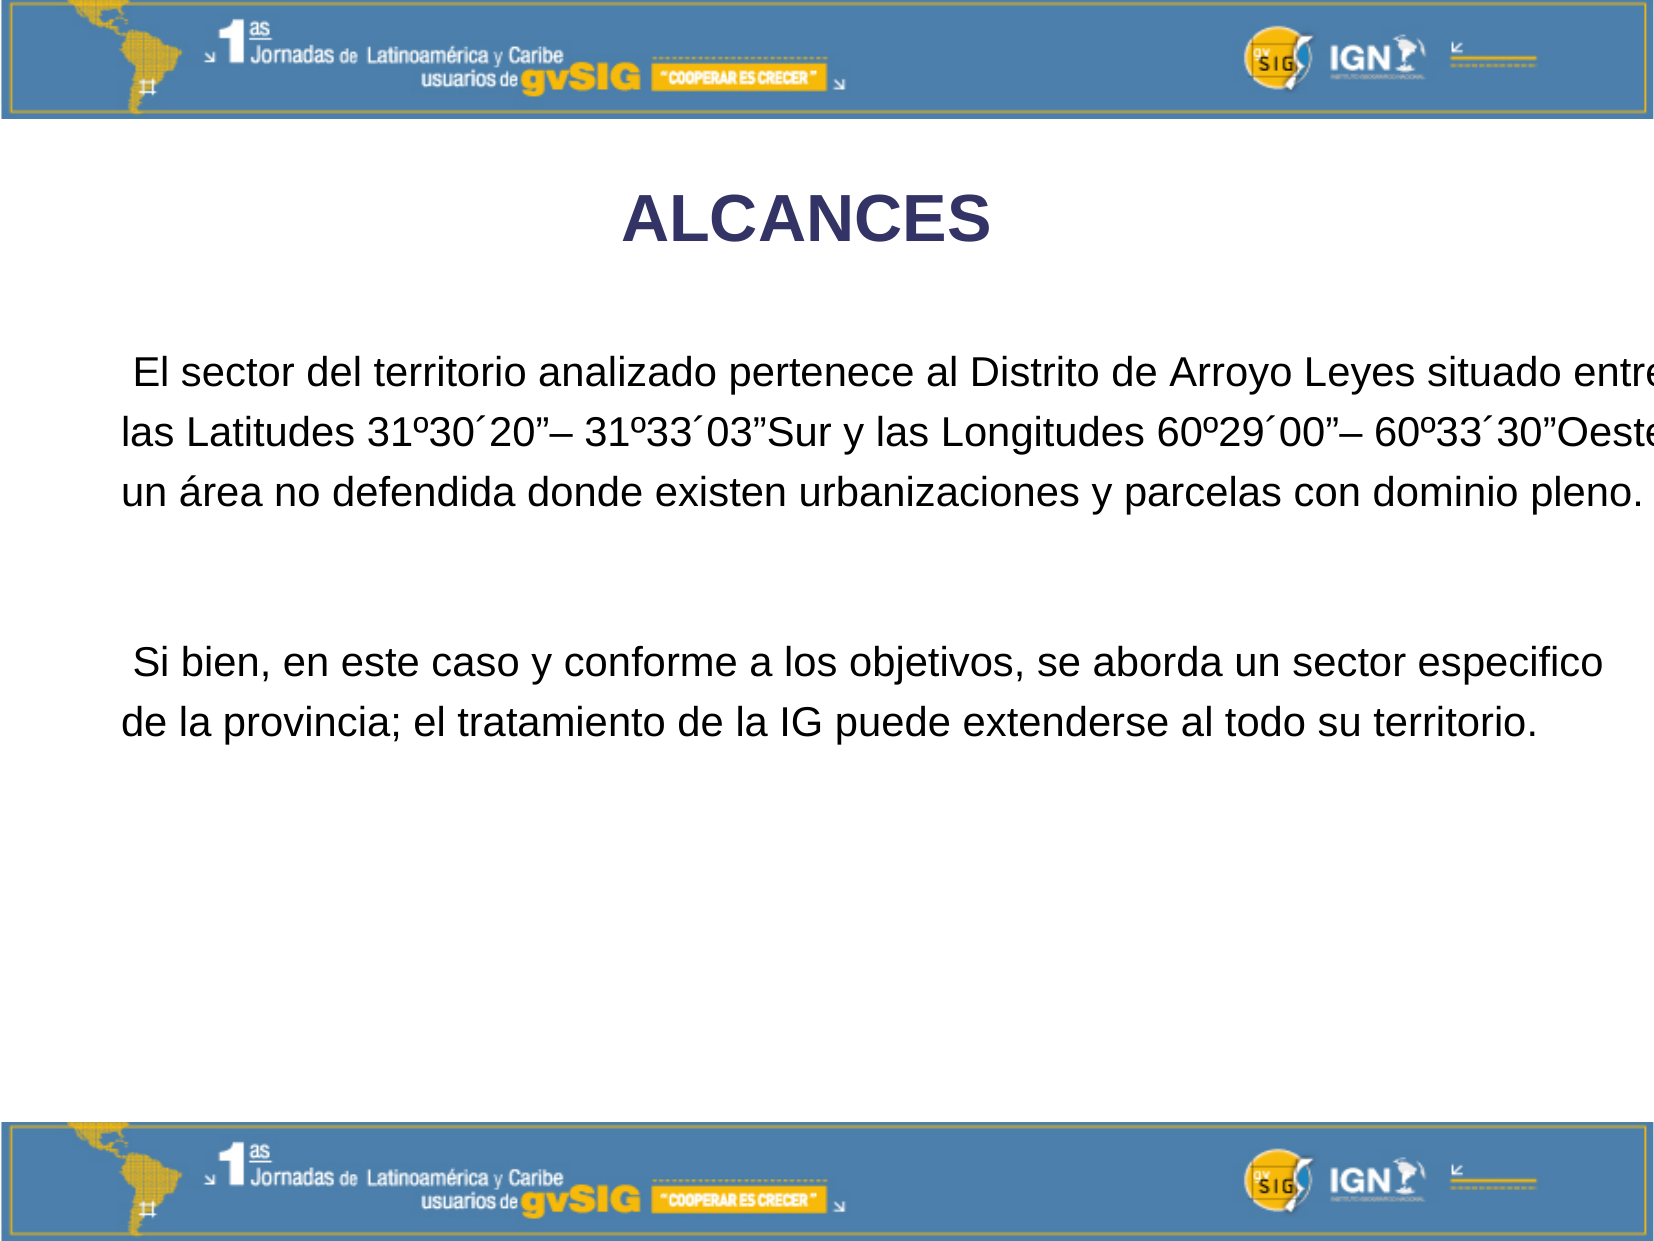

ALCANCES
 El sector del territorio analizado pertenece al Distrito de Arroyo Leyes situado entre
las Latitudes 31º30´20”– 31º33´03”Sur y las Longitudes 60º29´00”– 60º33´30”Oeste,
un área no defendida donde existen urbanizaciones y parcelas con dominio pleno.
 Si bien, en este caso y conforme a los objetivos, se aborda un sector especifico
de la provincia; el tratamiento de la IG puede extenderse al todo su territorio.